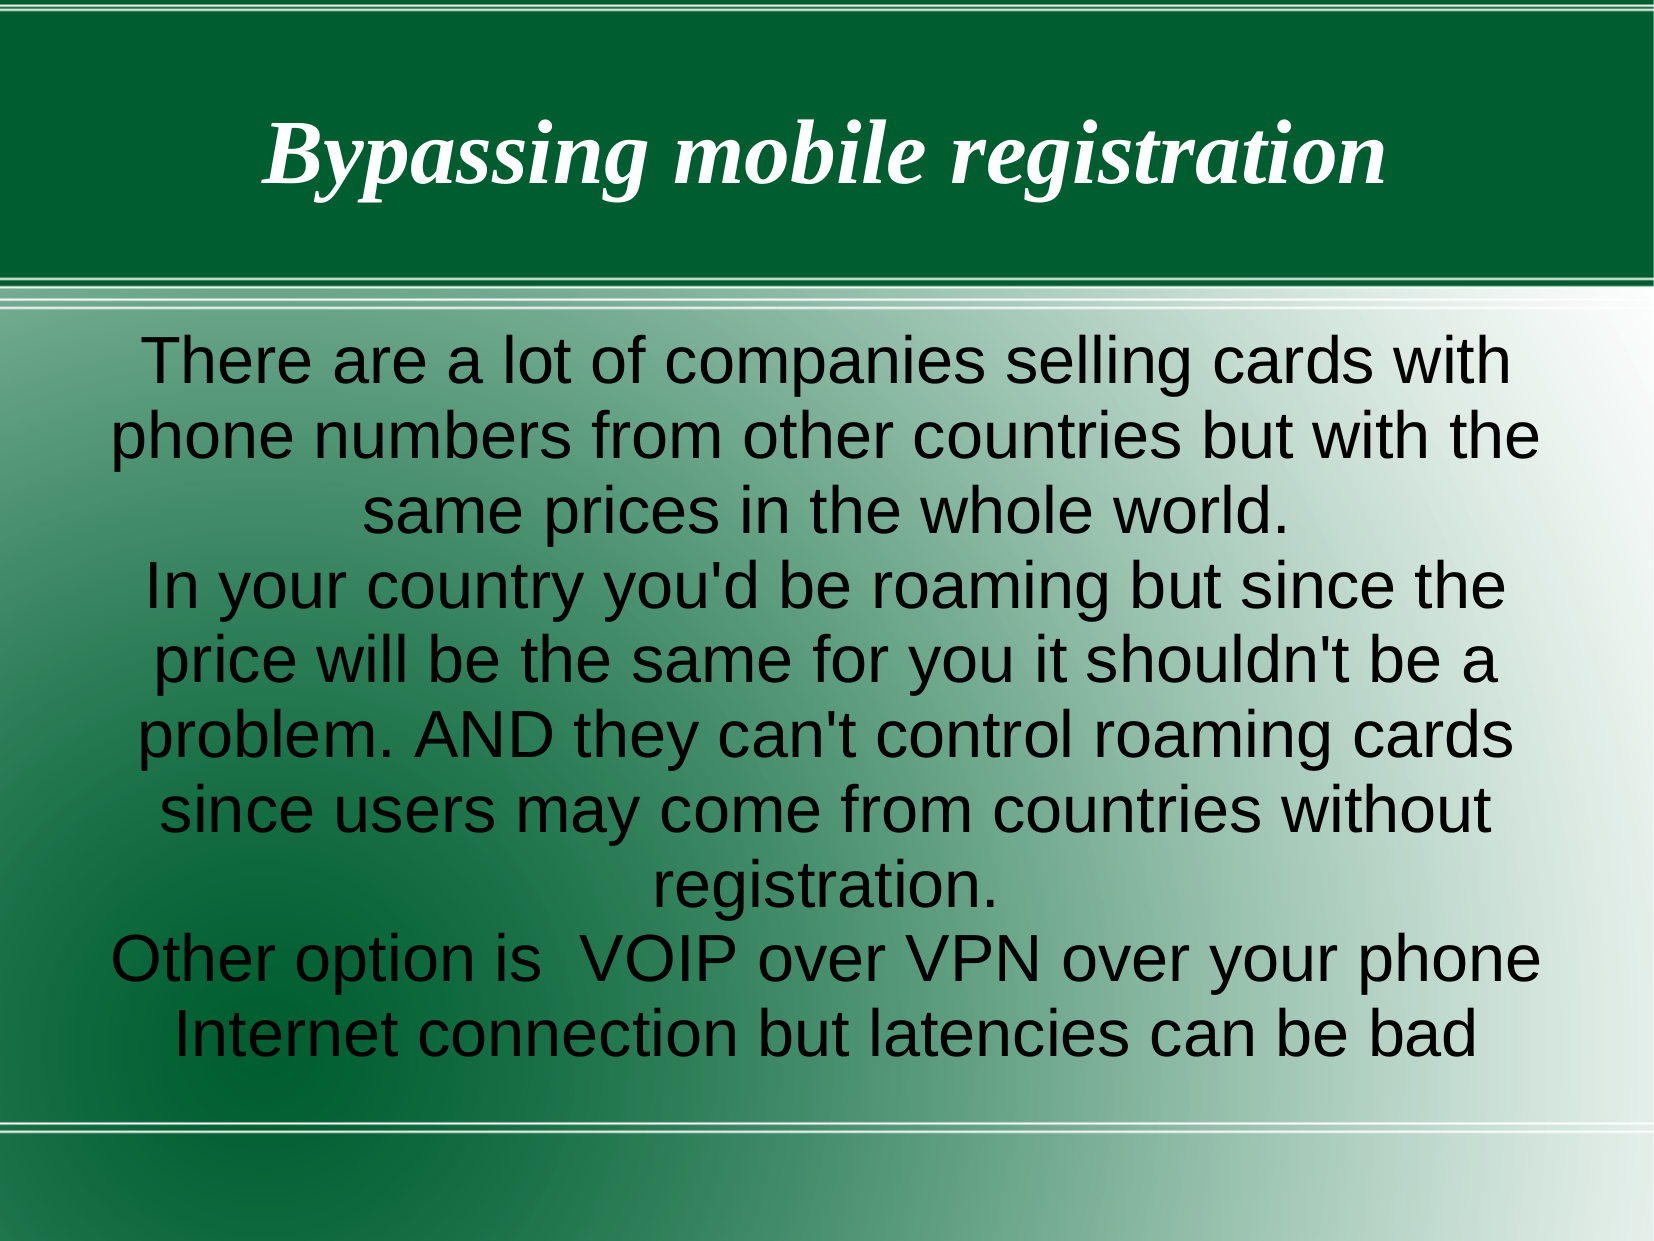

# Bypassing mobile registration
There are a lot of companies selling cards with phone numbers from other countries but with the same prices in the whole world.
In your country you'd be roaming but since the price will be the same for you it shouldn't be a problem. AND they can't control roaming cards since users may come from countries without registration.
Other option is VOIP over VPN over your phone Internet connection but latencies can be bad